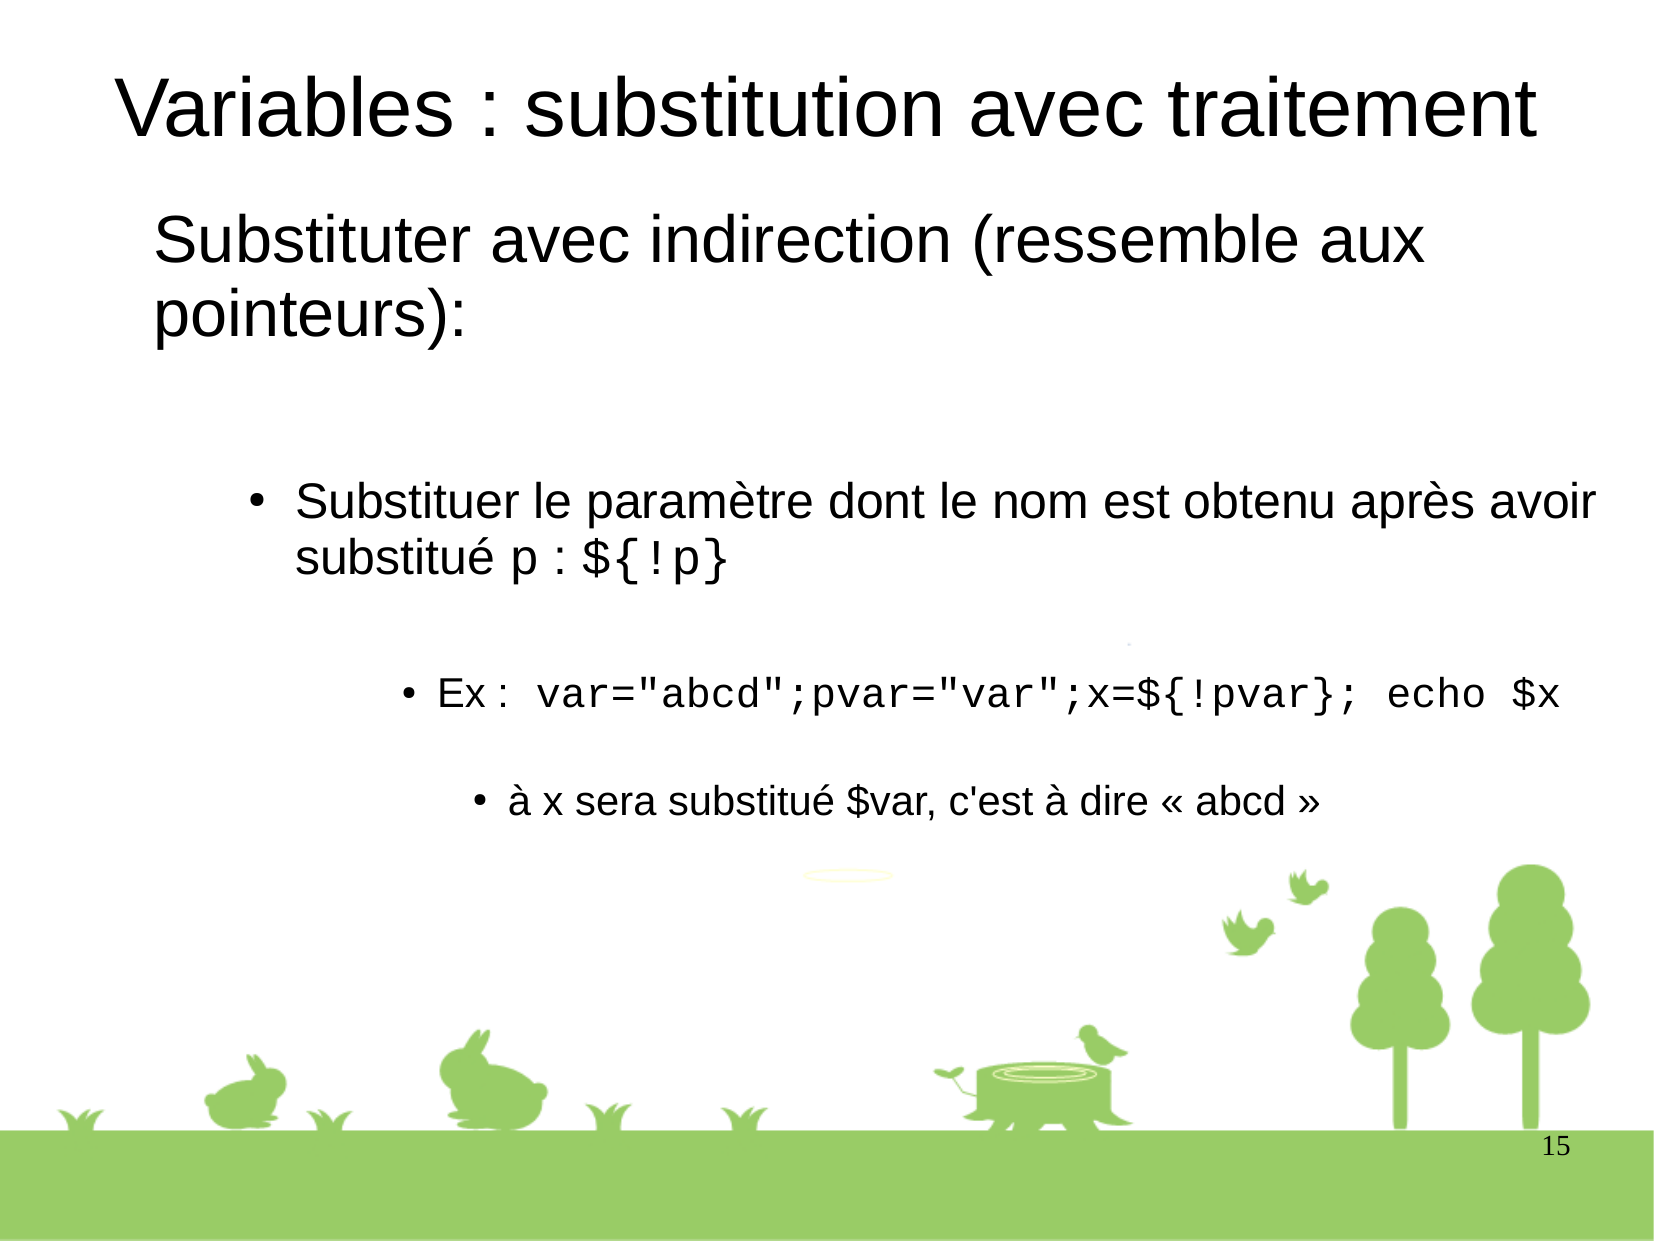

# Variables : substitution avec traitement
Substituter avec indirection (ressemble aux pointeurs):
Substituer le paramètre dont le nom est obtenu après avoir substitué p : ${!p}
Ex :	 var="abcd";pvar="var";x=${!pvar}; echo $x
à x sera substitué $var, c'est à dire « abcd »
15